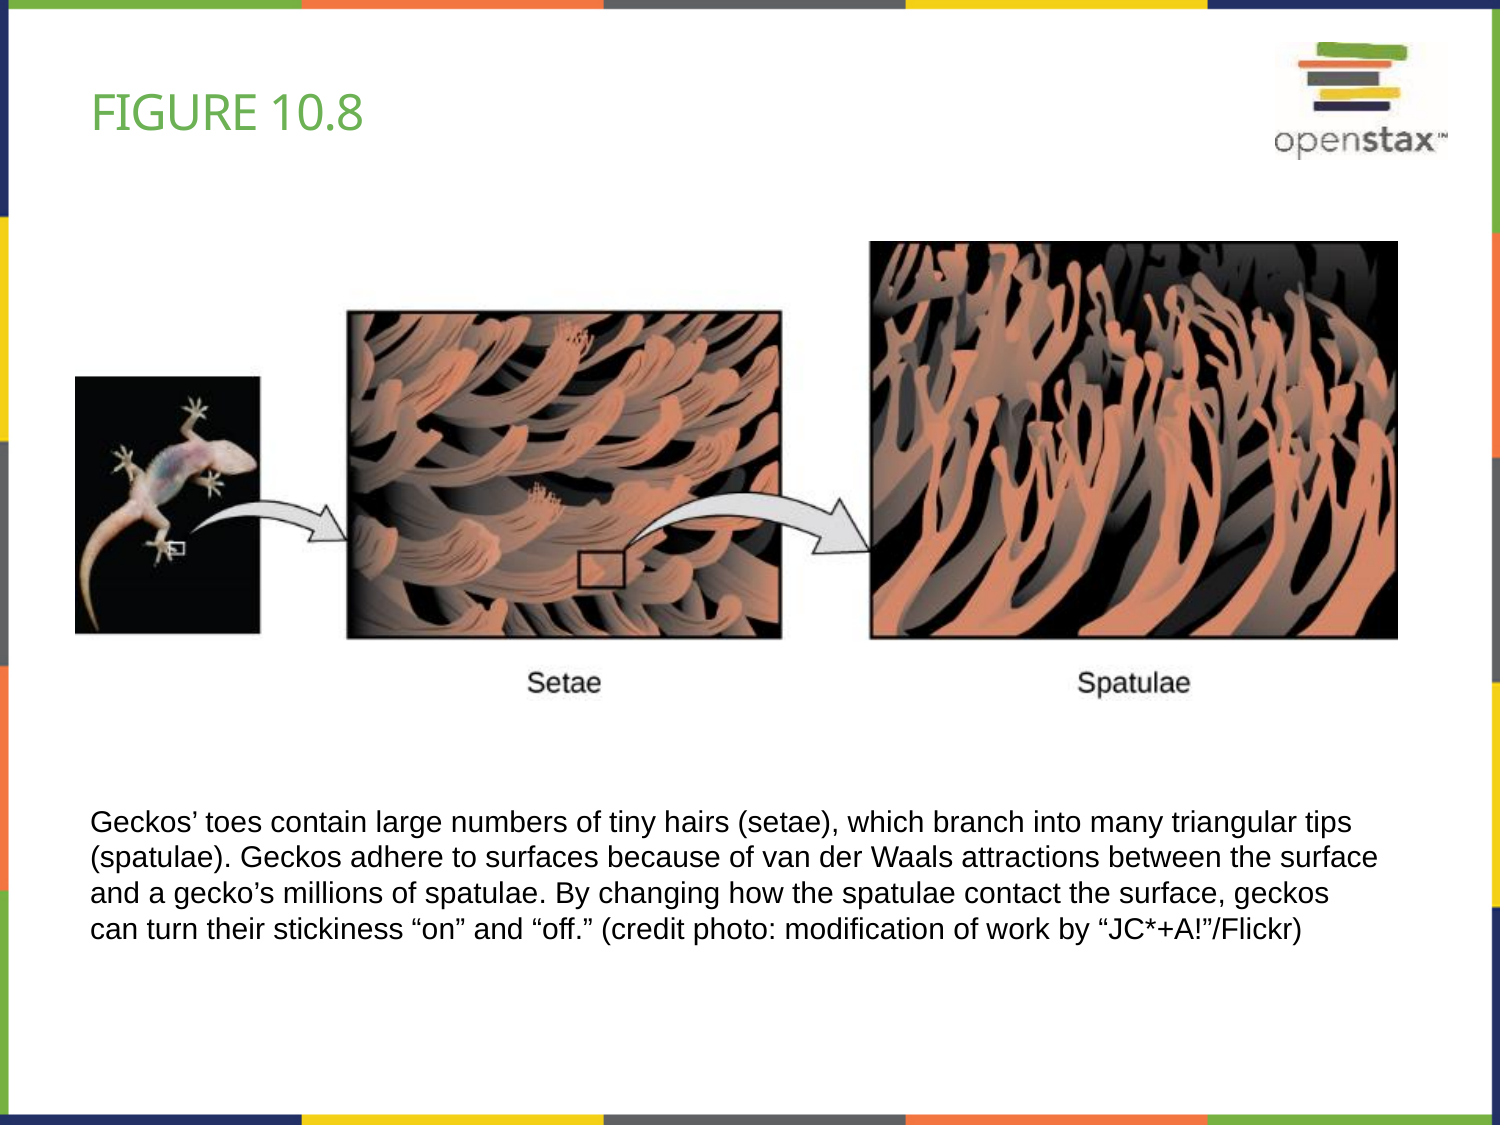

# Figure 10.8
Geckos’ toes contain large numbers of tiny hairs (setae), which branch into many triangular tips (spatulae). Geckos adhere to surfaces because of van der Waals attractions between the surface and a gecko’s millions of spatulae. By changing how the spatulae contact the surface, geckos can turn their stickiness “on” and “off.” (credit photo: modification of work by “JC*+A!”/Flickr)